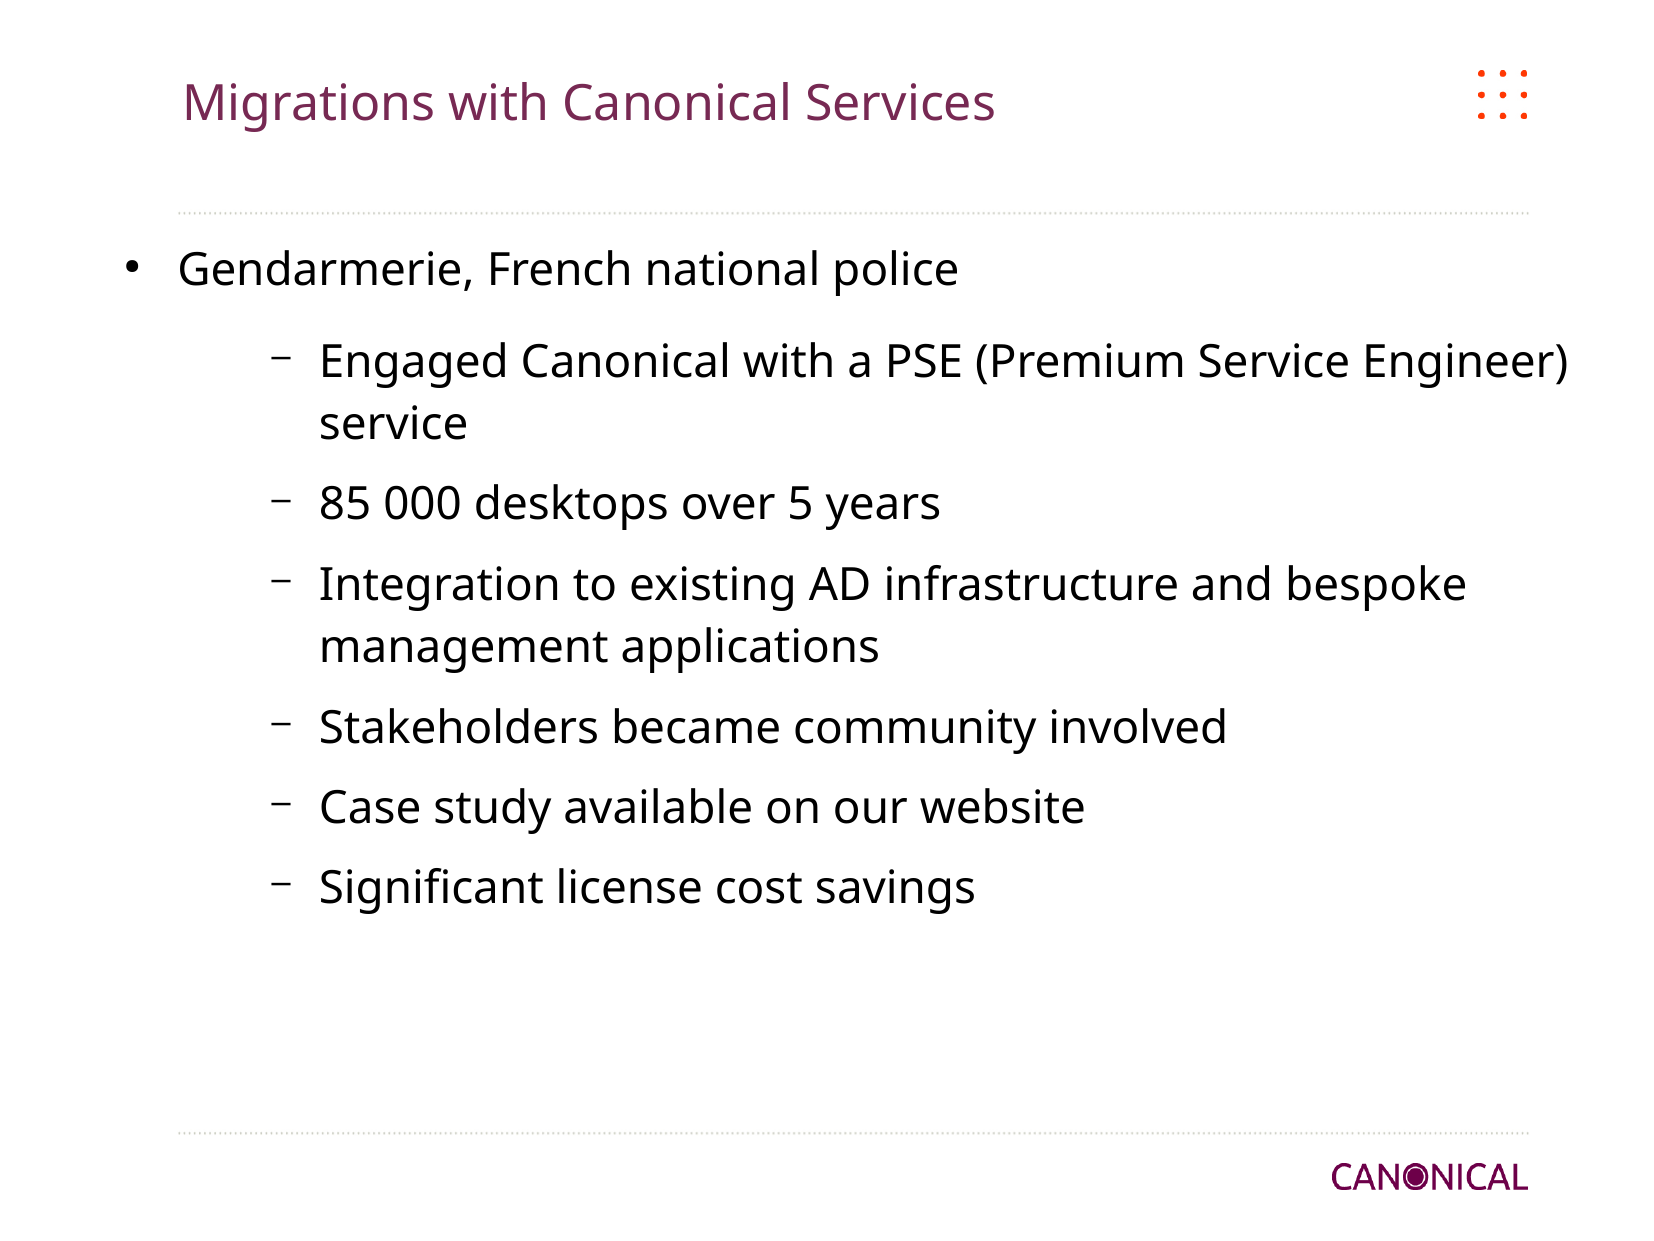

Migrations with Canonical Services
# Gendarmerie, French national police
Engaged Canonical with a PSE (Premium Service Engineer) service
85 000 desktops over 5 years
Integration to existing AD infrastructure and bespoke management applications
Stakeholders became community involved
Case study available on our website
Significant license cost savings